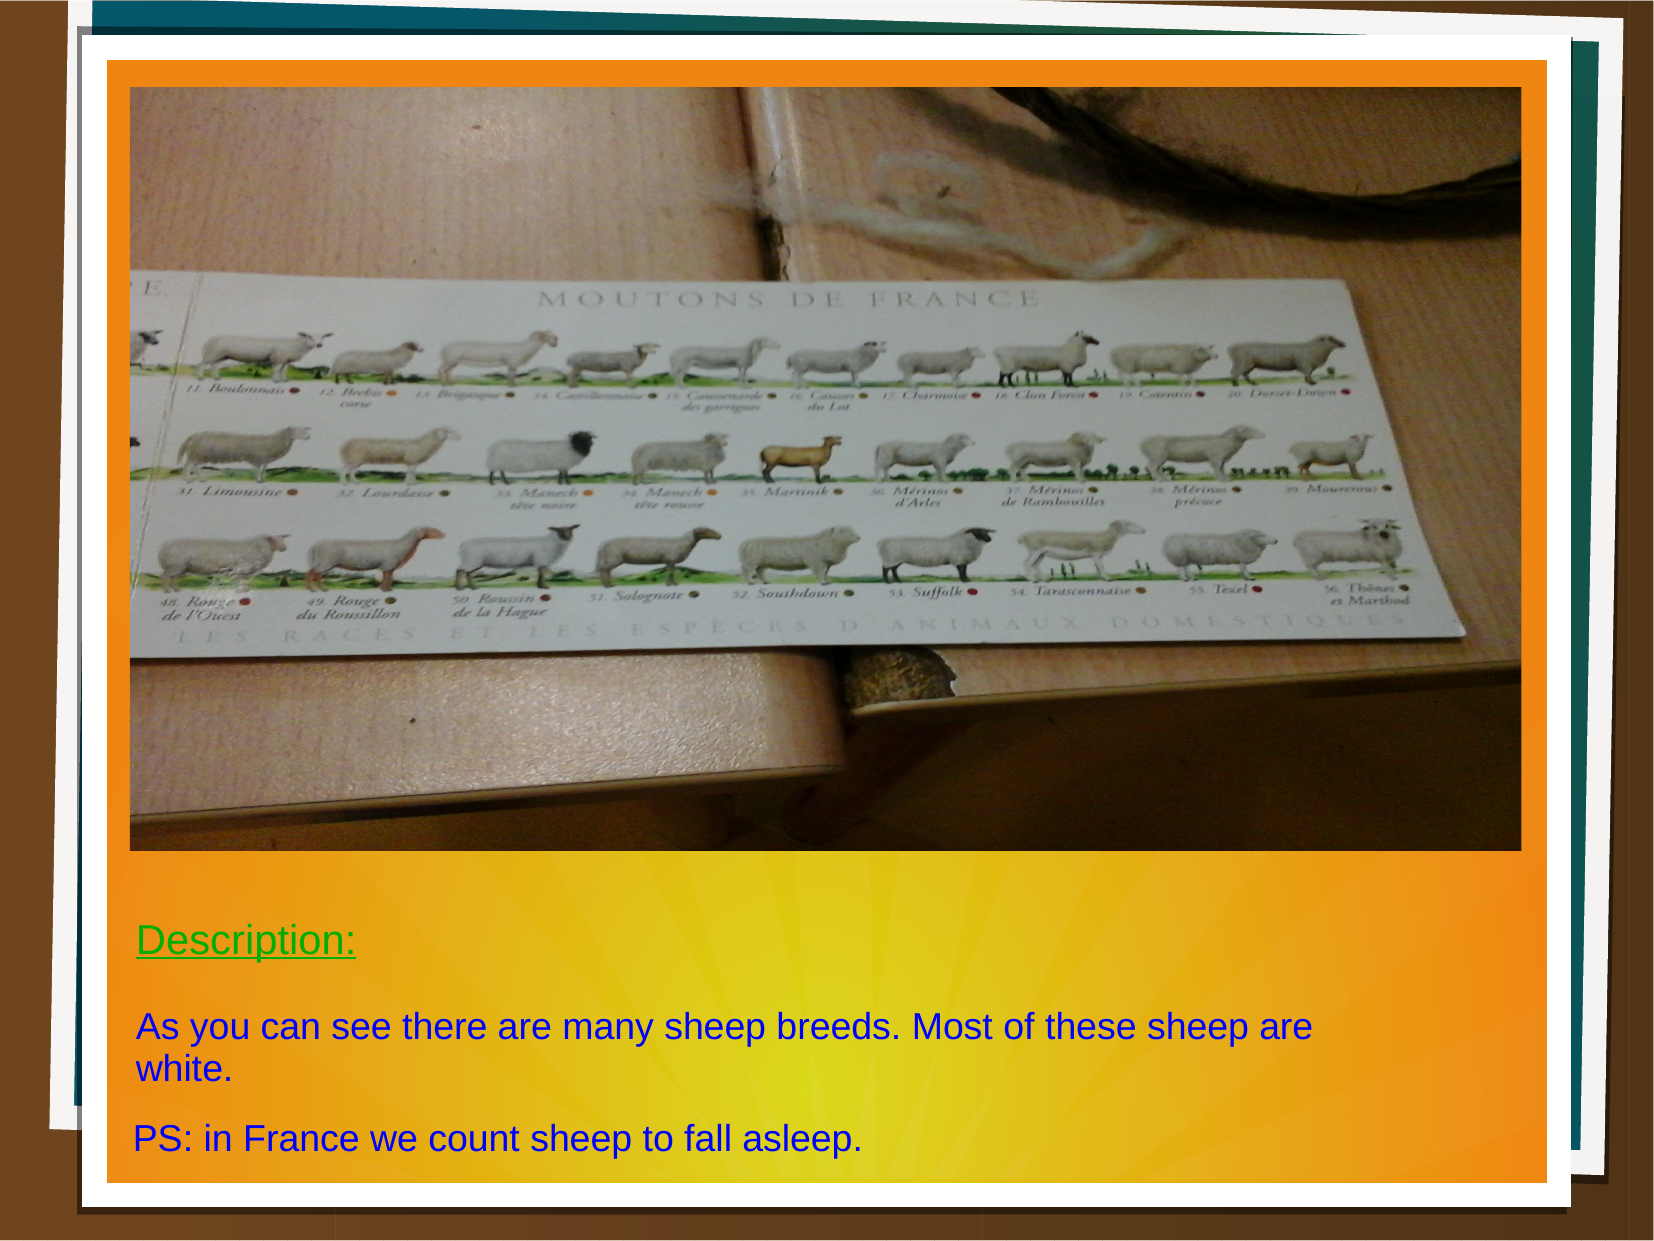

Description:
As you can see there are many sheep breeds. Most of these sheep are white.
PS: in France we count sheep to fall asleep.